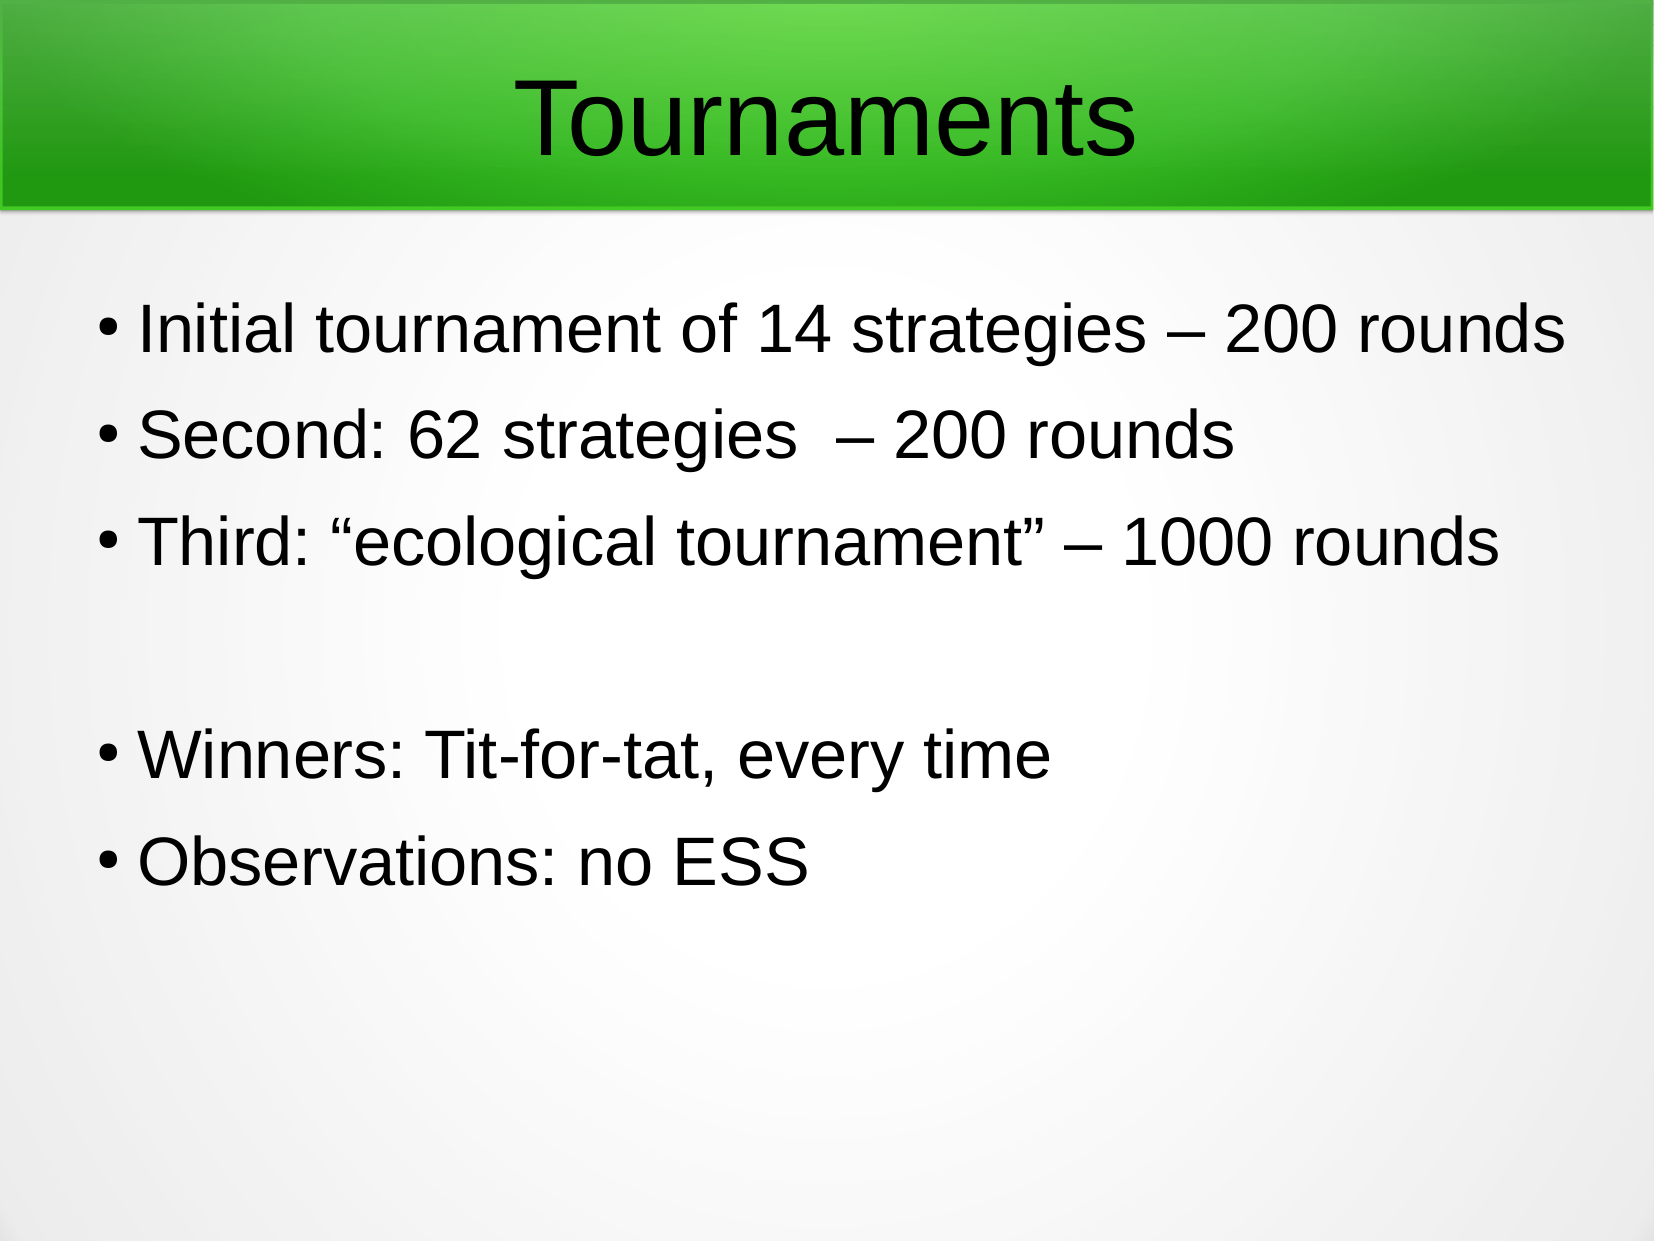

# Tournaments
Initial tournament of 14 strategies – 200 rounds
Second: 62 strategies – 200 rounds
Third: “ecological tournament” – 1000 rounds
Winners: Tit-for-tat, every time
Observations: no ESS